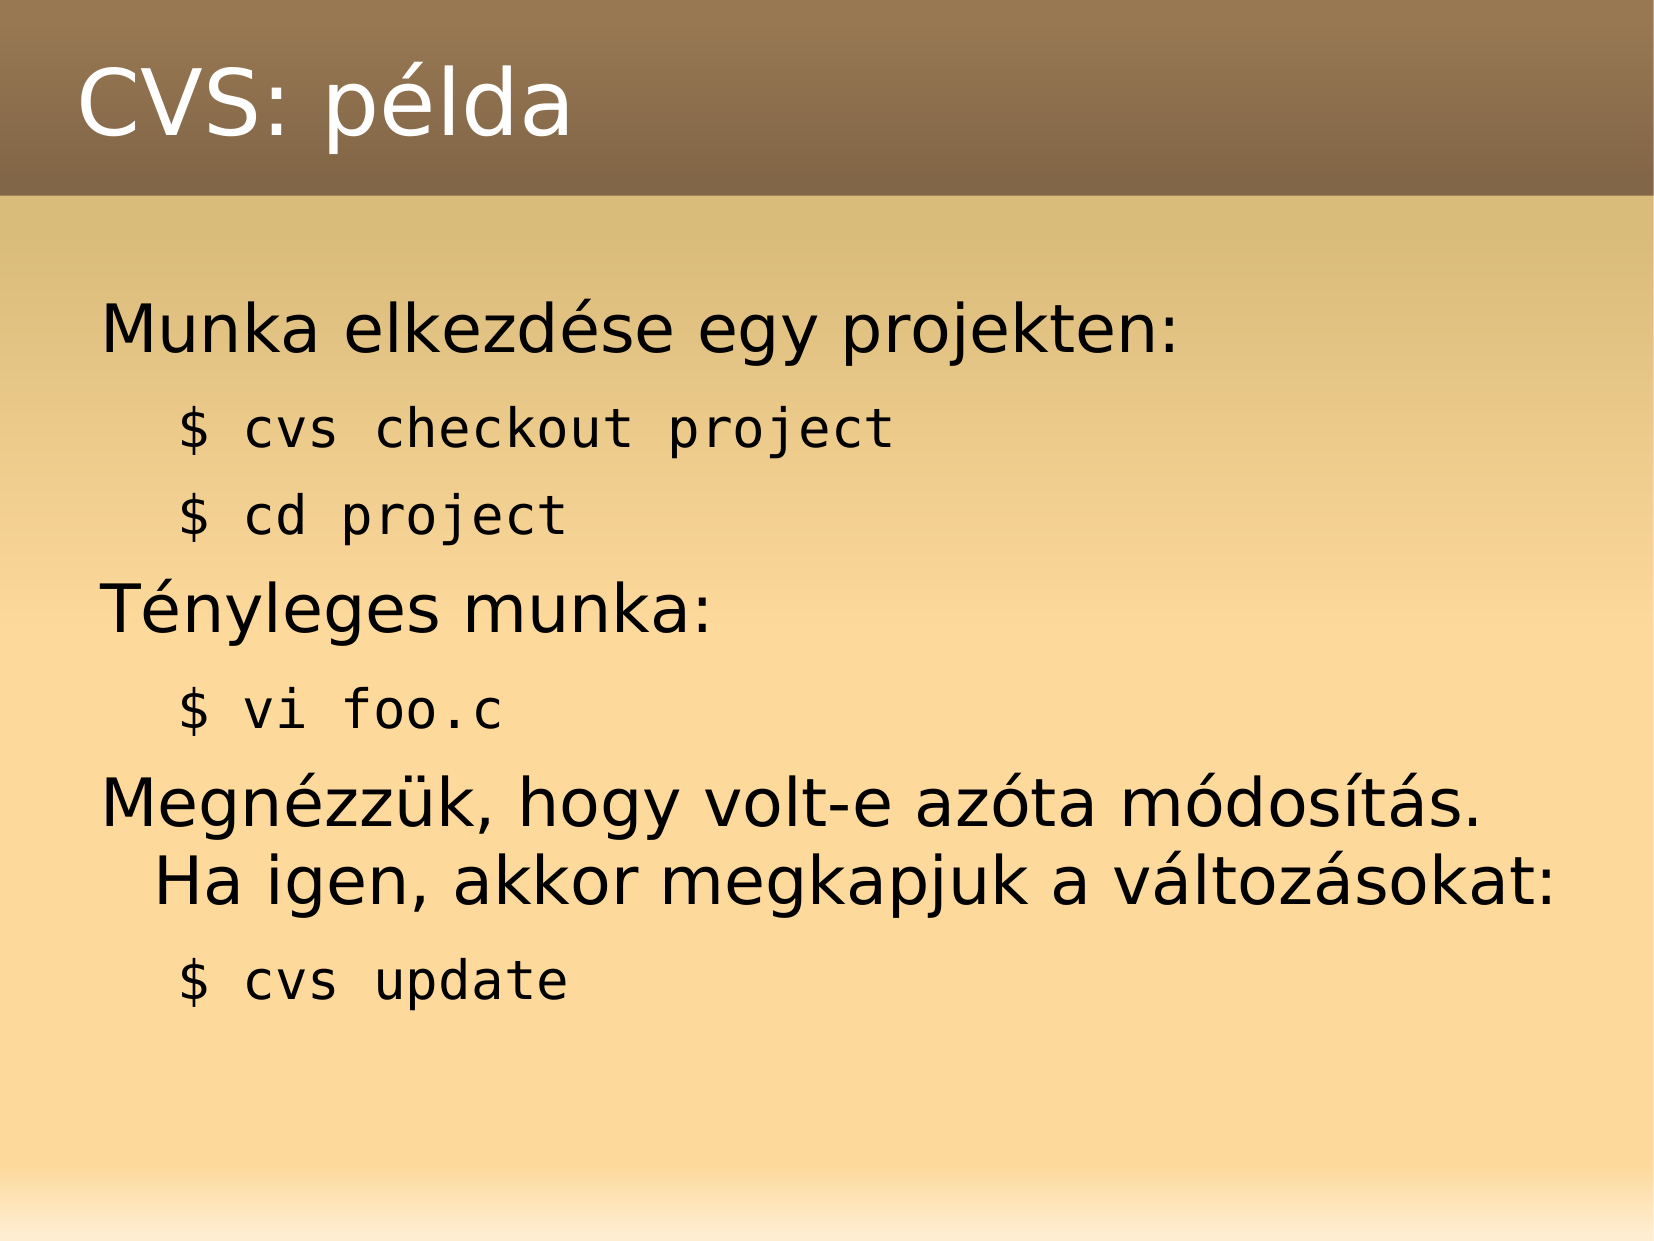

# CVS: példa
Munka elkezdése egy projekten:
$ cvs checkout project
$ cd project
Tényleges munka:
$ vi foo.c
Megnézzük, hogy volt-e azóta módosítás. Ha igen, akkor megkapjuk a változásokat:
$ cvs update